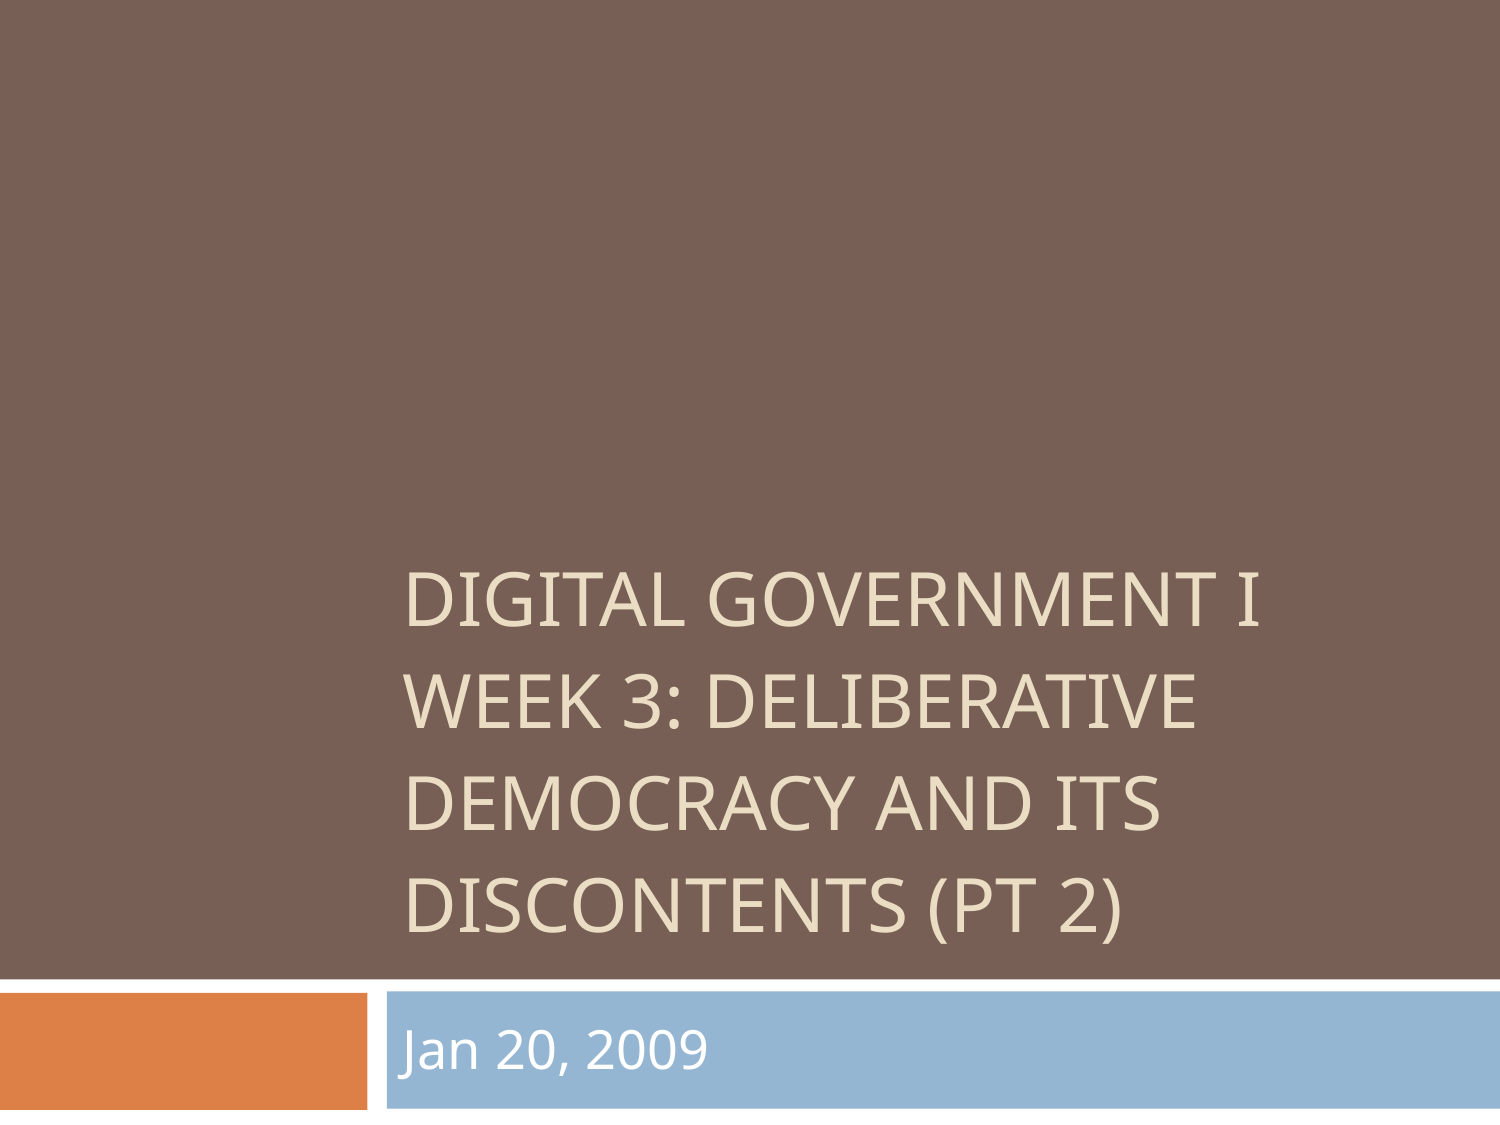

# DIGITAL GOVERNMENT I WEEK 3: DELIBERATIVE DEMOCRACY AND ITS DISCONTENTS (PT 2)
Jan 20, 2009